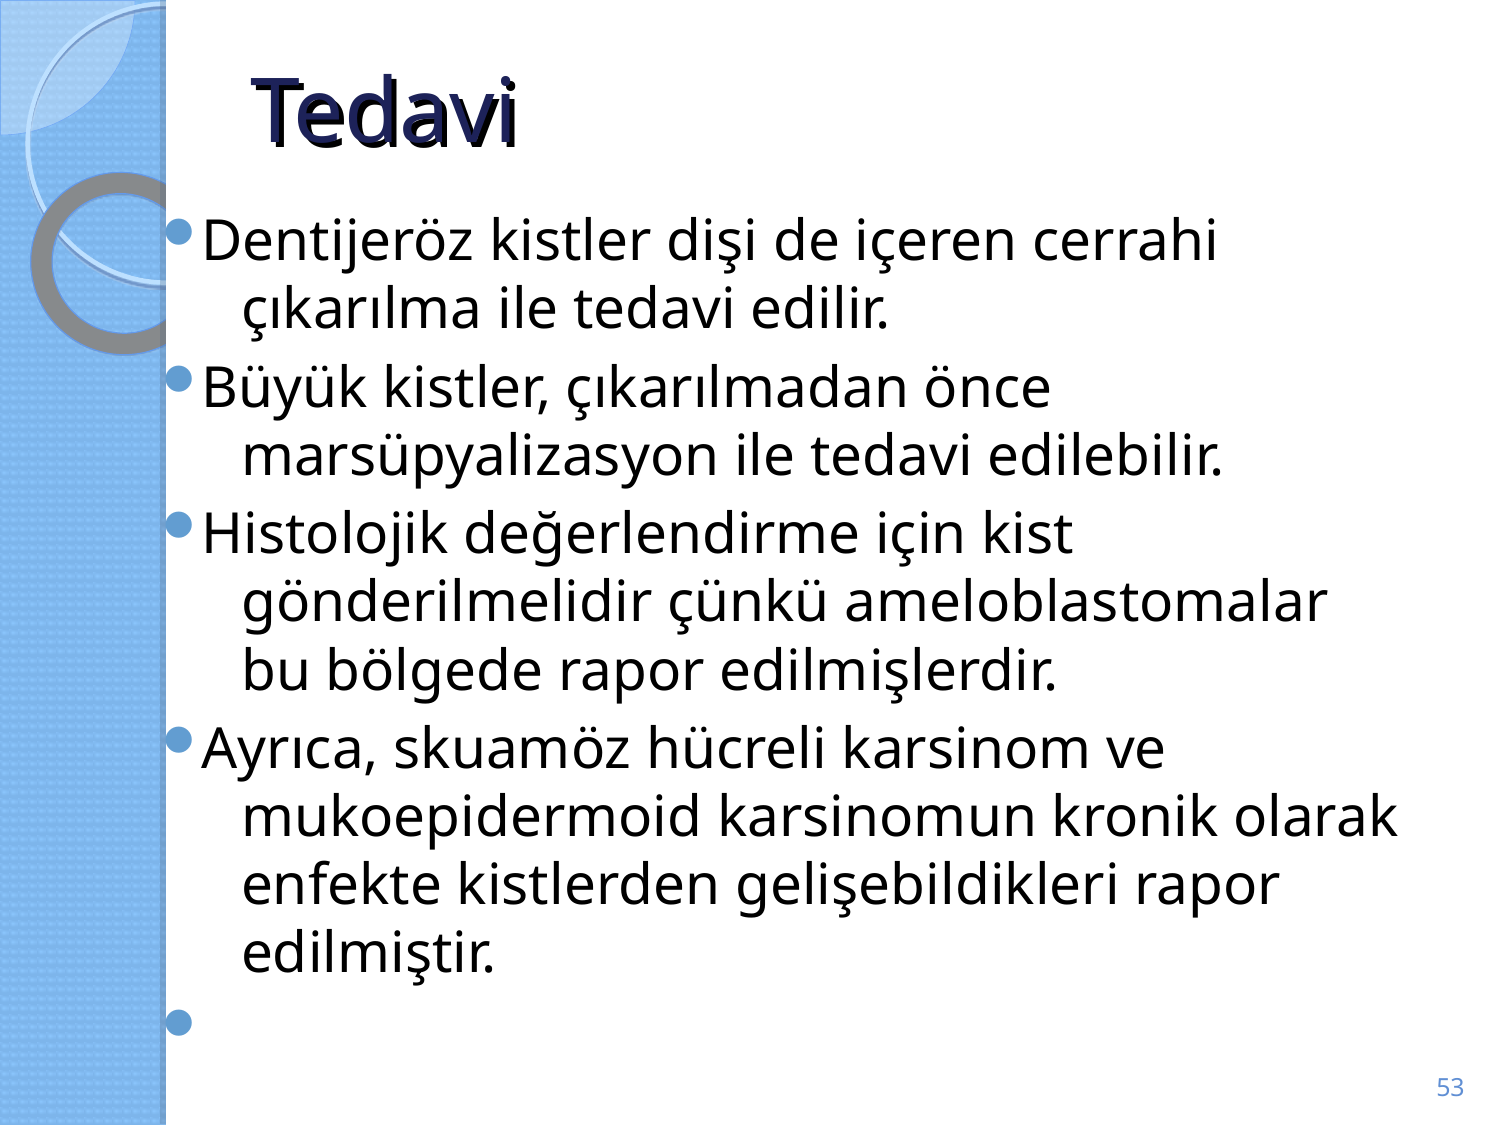

# Tedavi
Dentijeröz kistler dişi de içeren cerrahi çıkarılma ile tedavi edilir.
Büyük kistler, çıkarılmadan önce marsüpyalizasyon ile tedavi edilebilir.
Histolojik değerlendirme için kist gönderilmelidir çünkü ameloblastomalar bu bölgede rapor edilmişlerdir.
Ayrıca, skuamöz hücreli karsinom ve mukoepidermoid karsinomun kronik olarak enfekte kistlerden gelişebildikleri rapor edilmiştir.